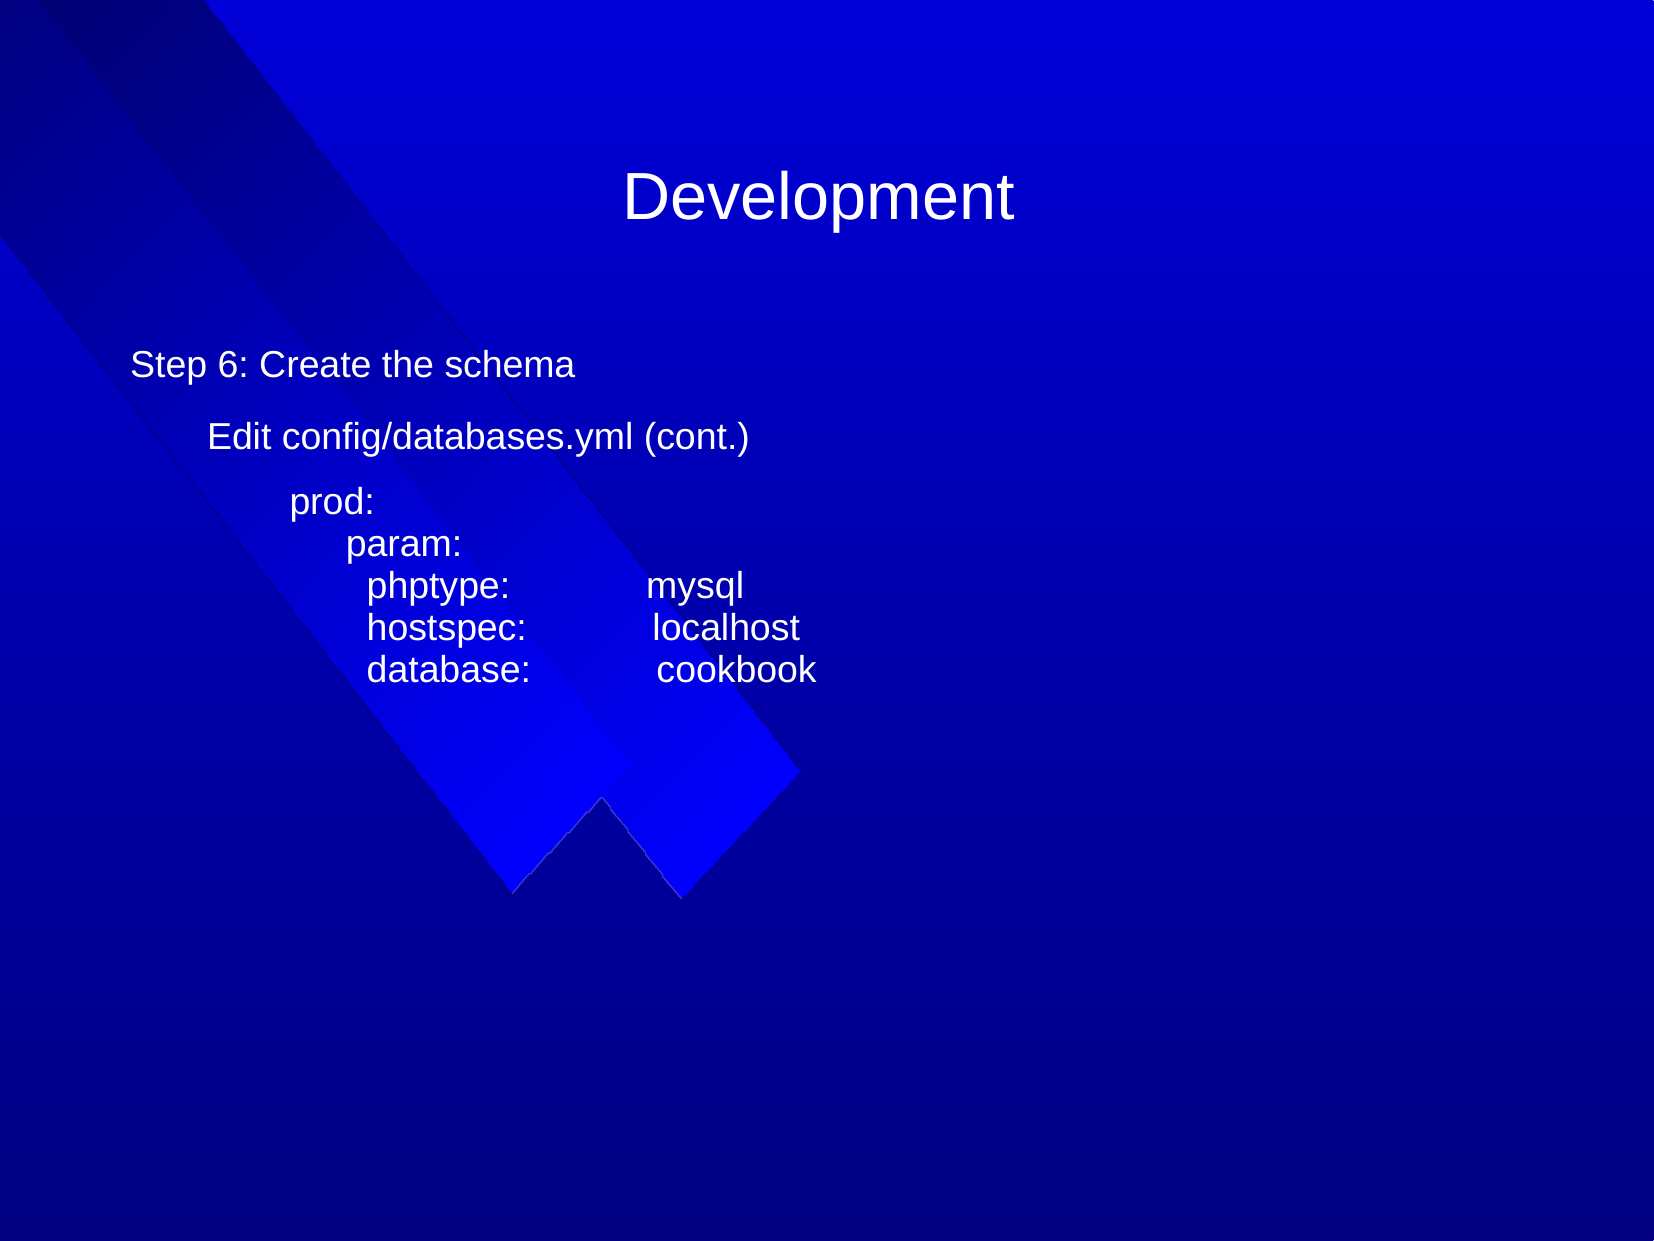

# Development
Step 6: Create the schema
Edit config/databases.yml (cont.)
prod:
 param:
 phptype: mysql
 hostspec: localhost
 database: cookbook